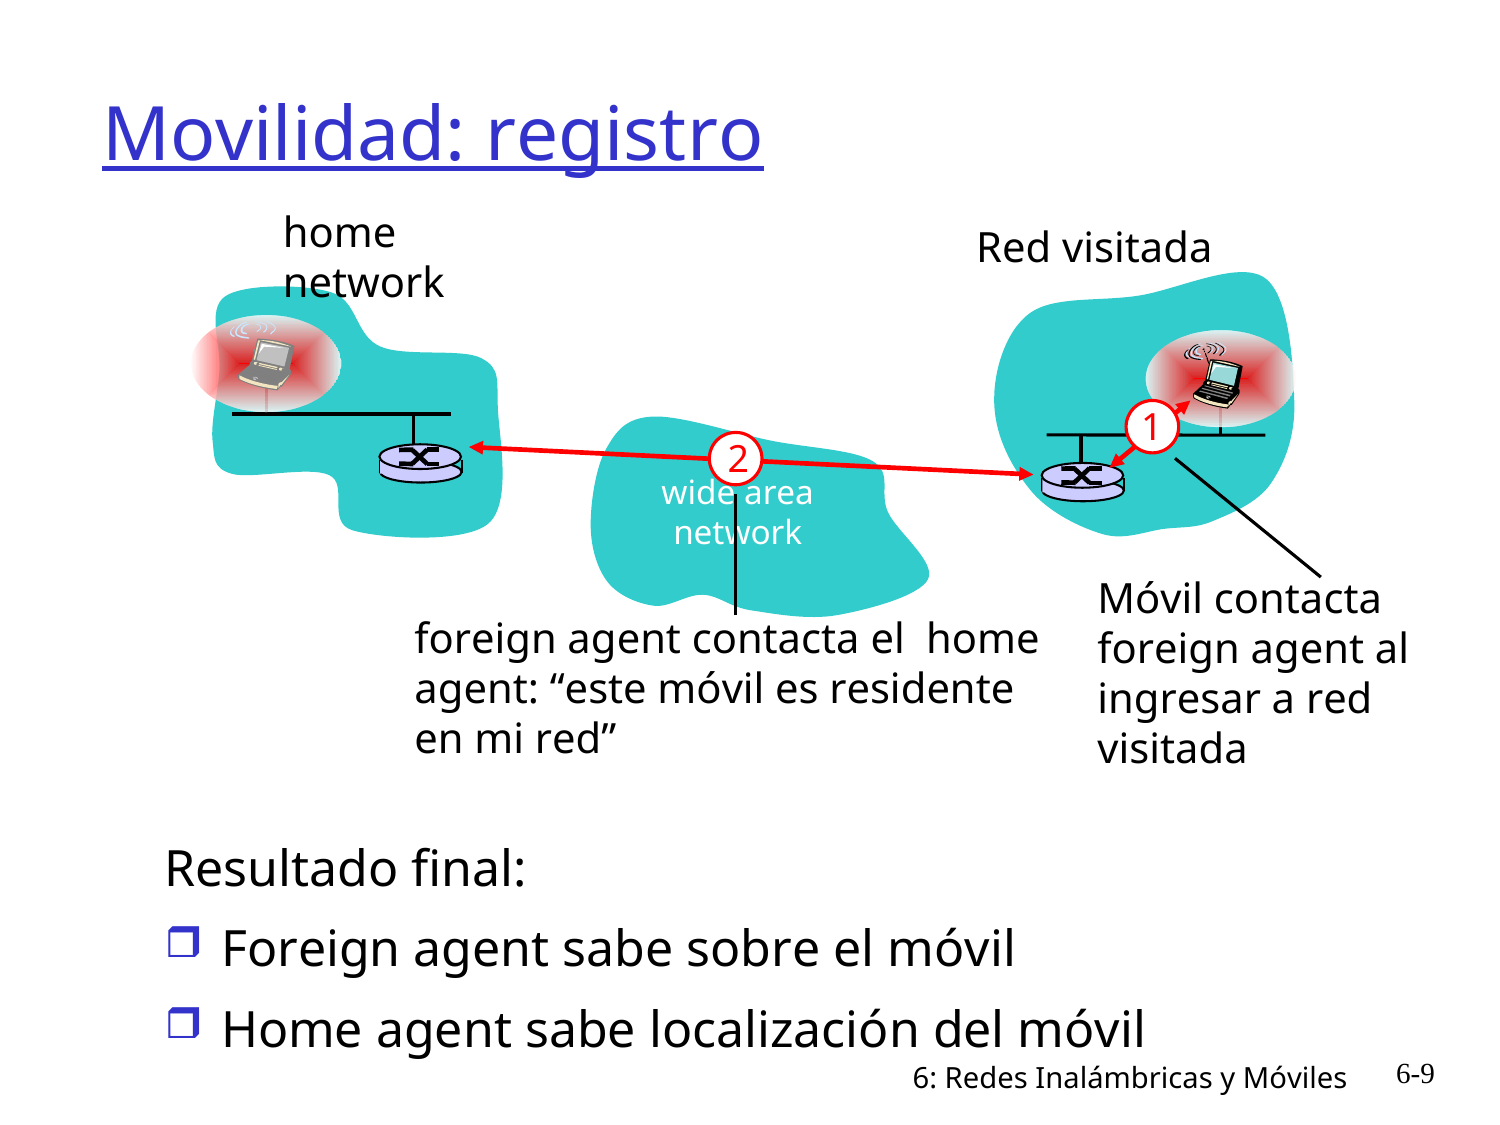

# Movilidad: registro
home network
Red visitada
1
Móvil contacta foreign agent al ingresar a red visitada
2
foreign agent contacta el home agent: “este móvil es residente en mi red”
wide area network
Resultado final:
Foreign agent sabe sobre el móvil
Home agent sabe localización del móvil
9